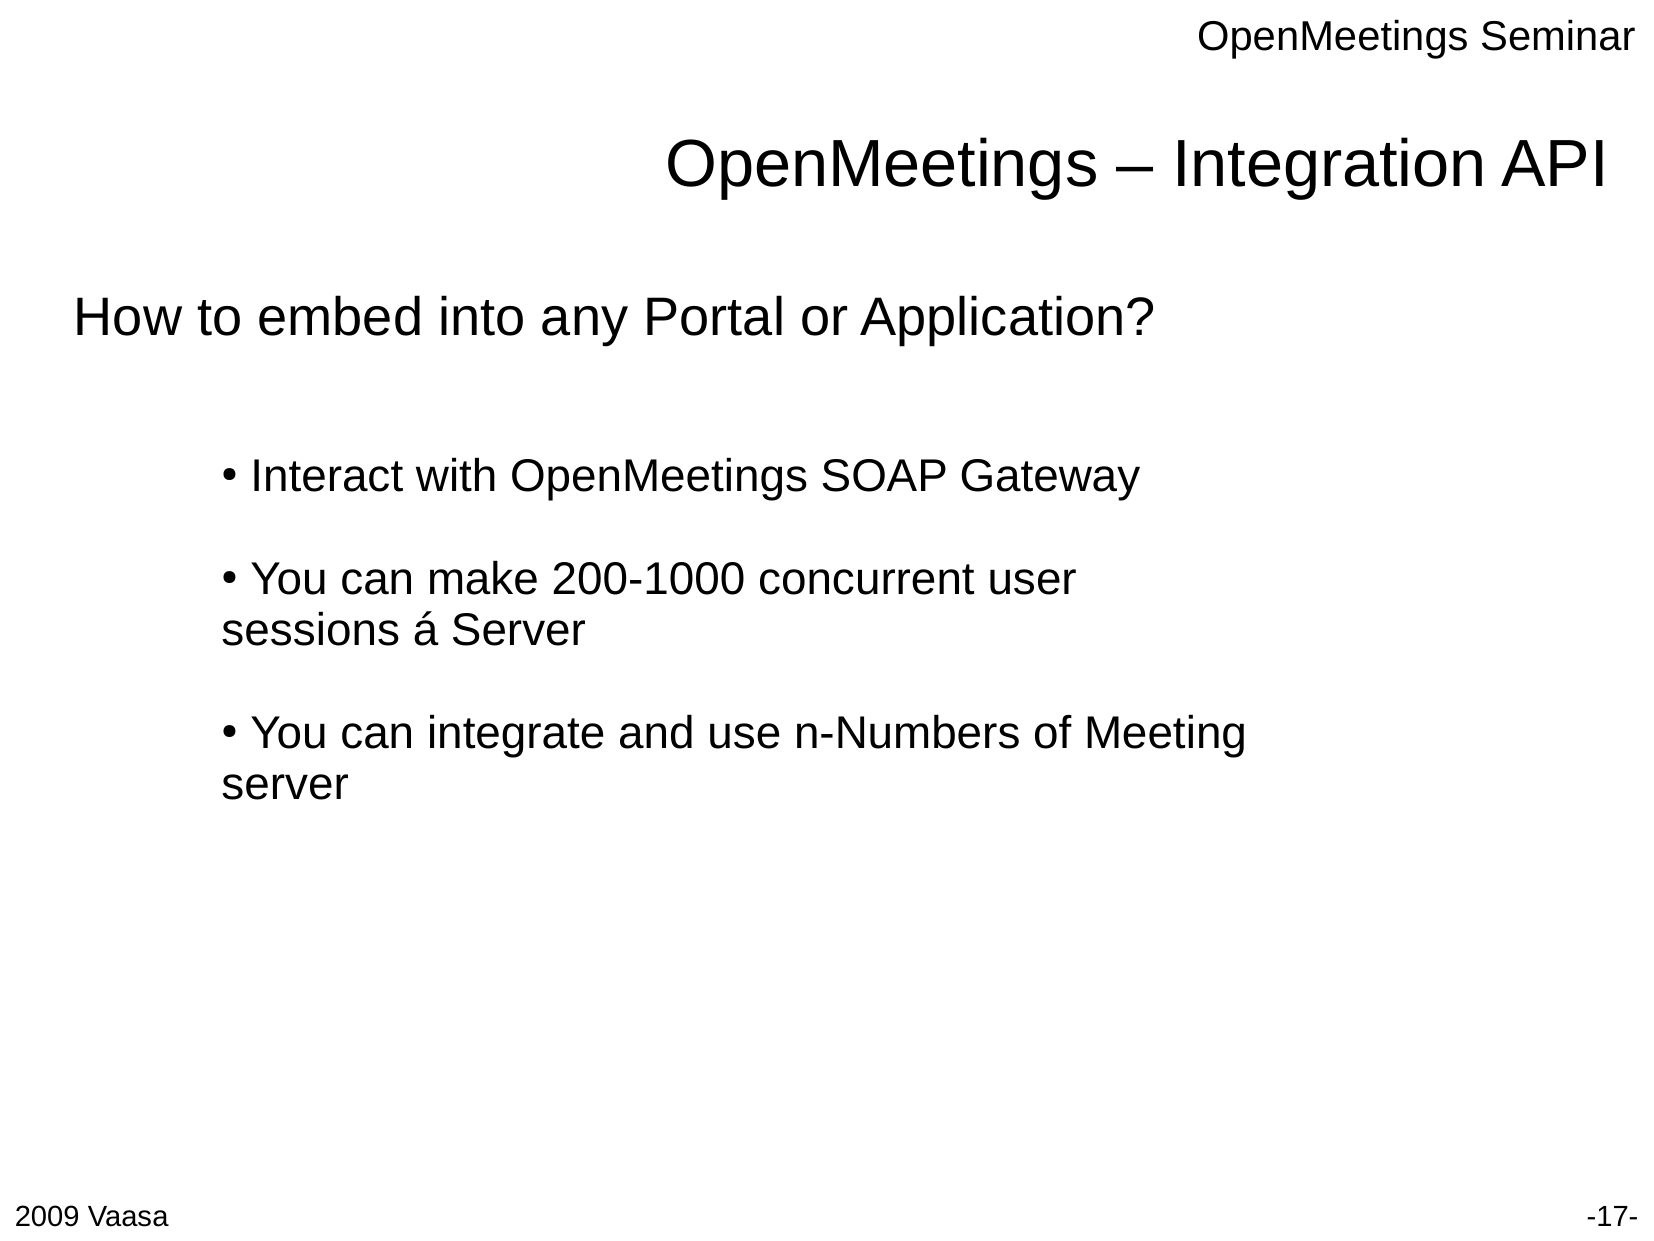

# OpenMeetings Seminar
OpenMeetings – Integration API
How to embed into any Portal or Application?
 Interact with OpenMeetings SOAP Gateway
 You can make 200-1000 concurrent user sessions á Server
 You can integrate and use n-Numbers of Meeting server
-17-
2009 Vaasa